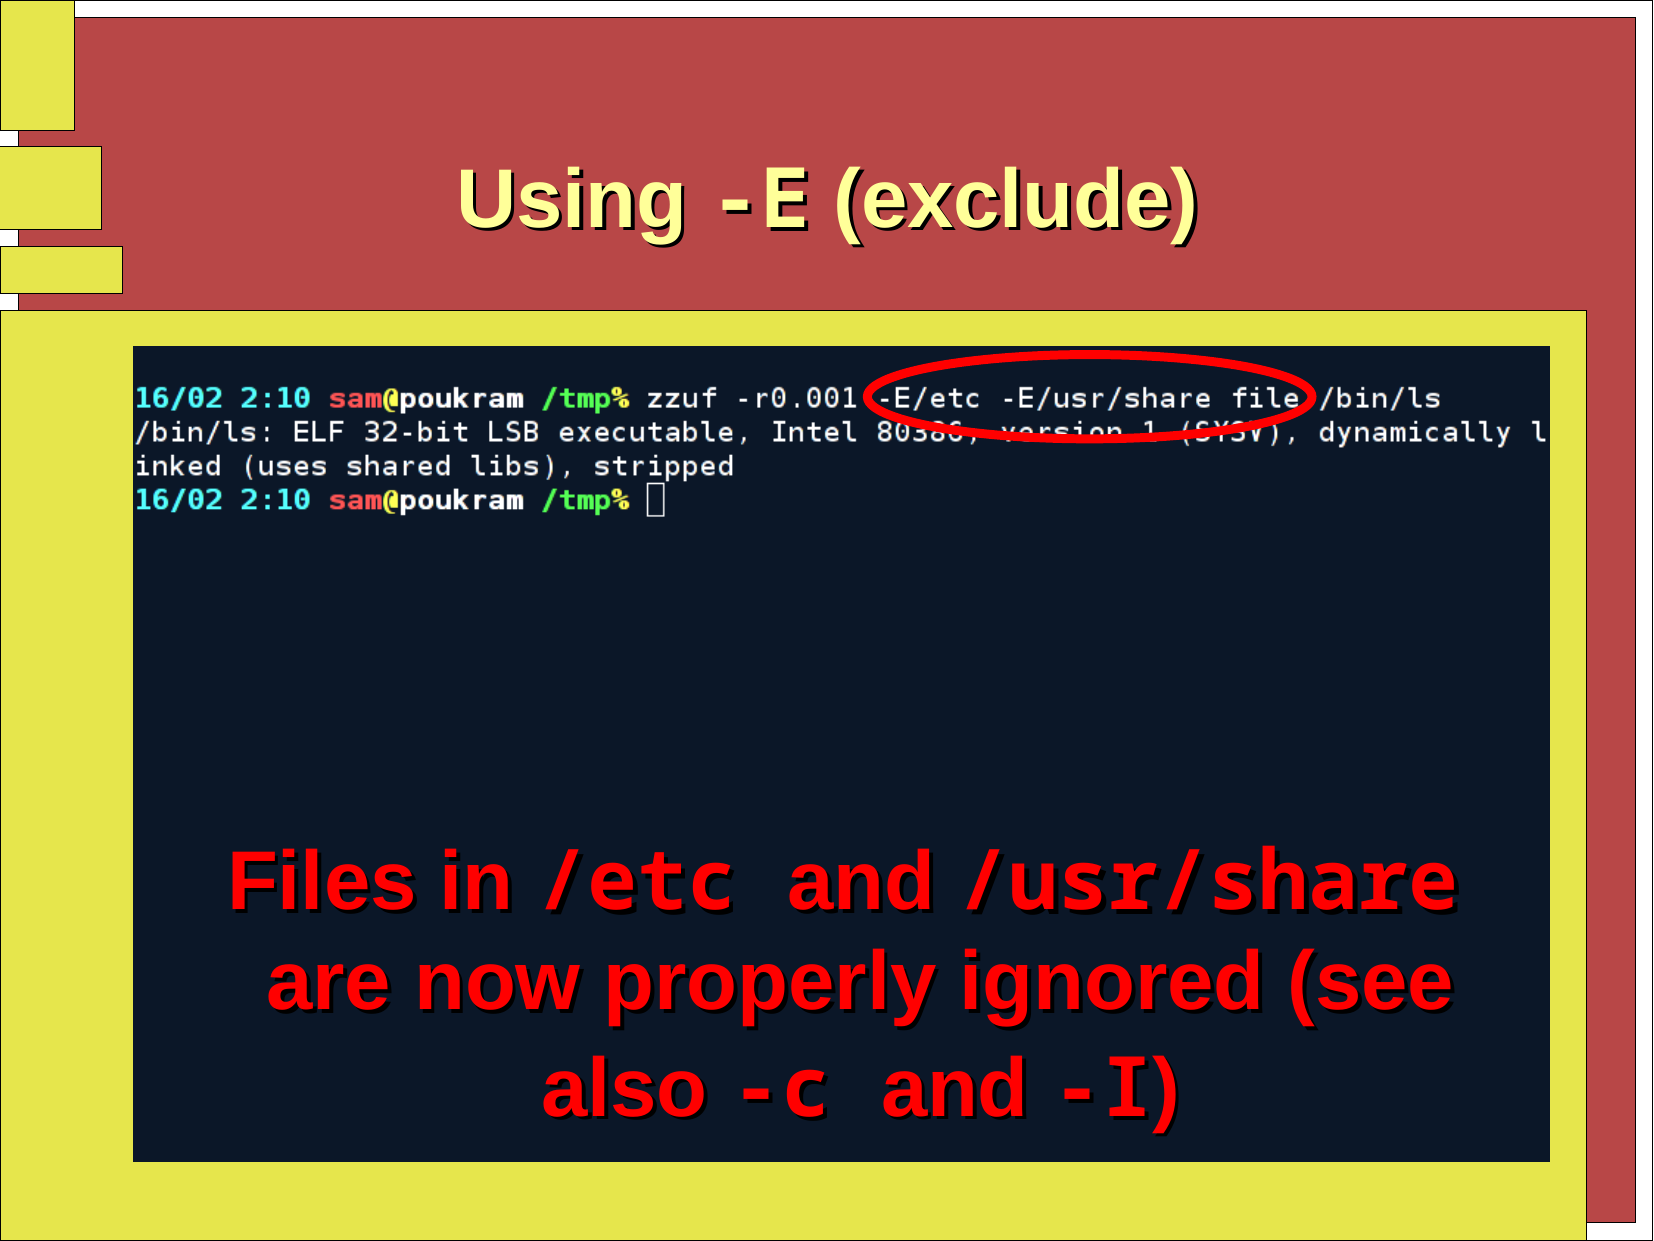

# Using -E (exclude)
Files in /etc and /usr/share are now properly ignored (see also -c and -I)